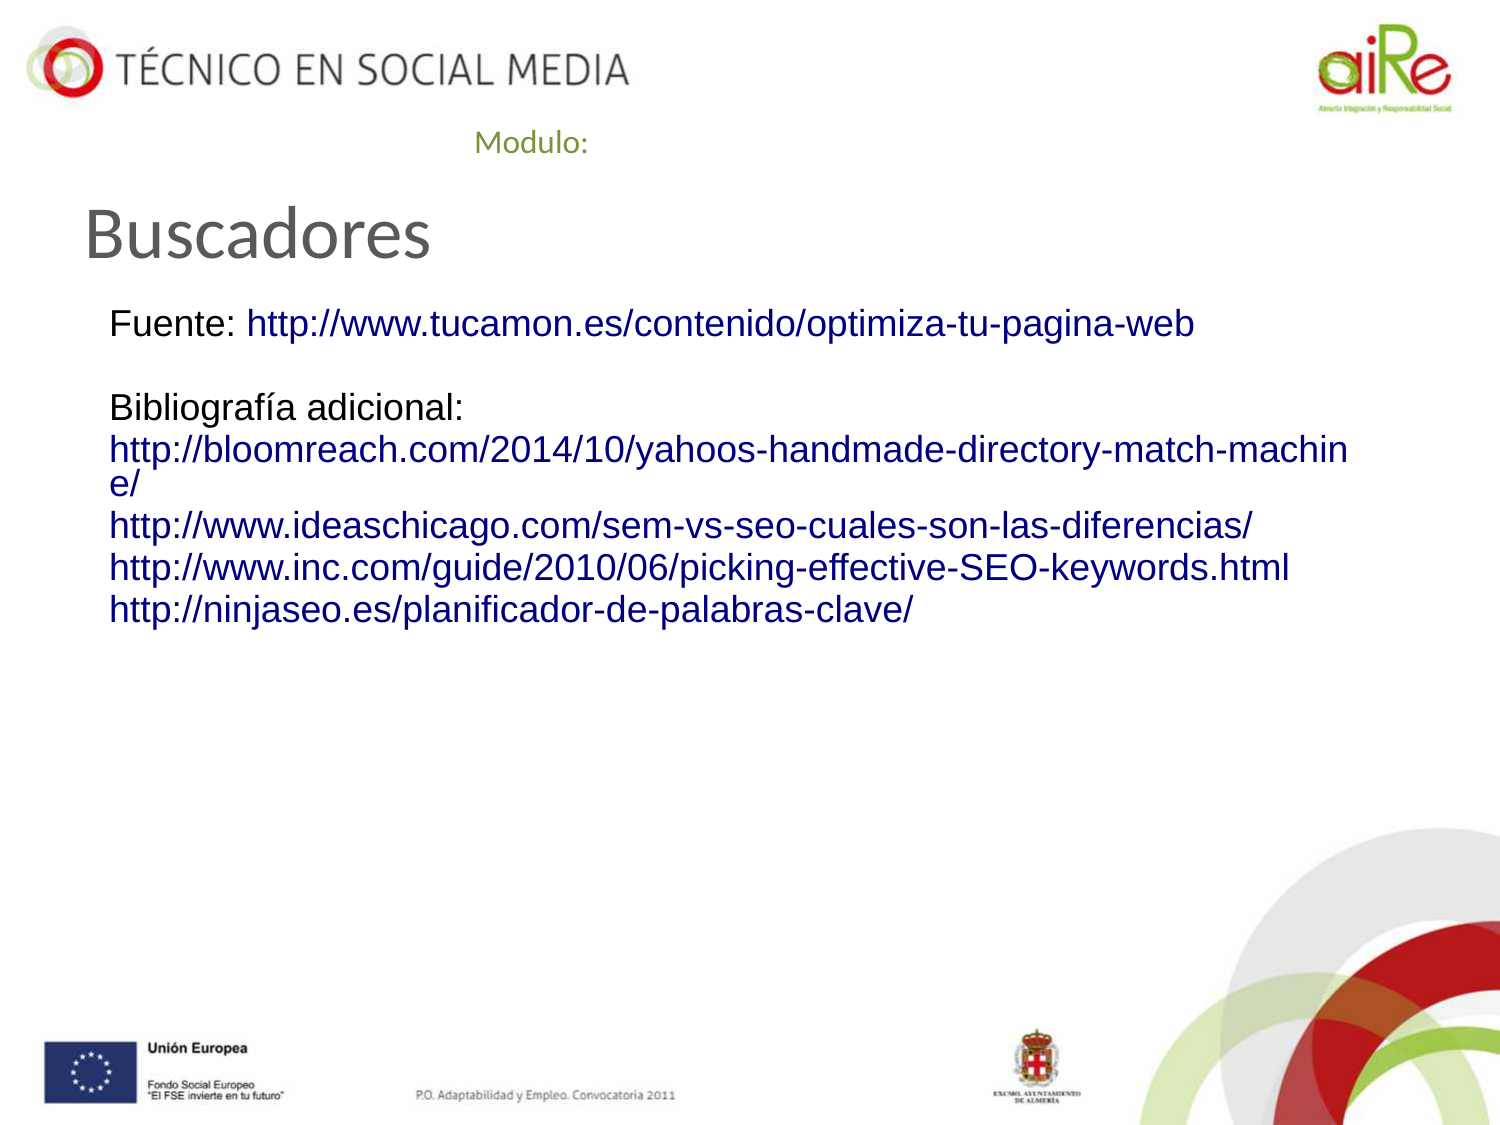

# Modulo:
Buscadores
Fuente: http://www.tucamon.es/contenido/optimiza-tu-pagina-web
Bibliografía adicional:
http://bloomreach.com/2014/10/yahoos-handmade-directory-match-machine/
http://www.ideaschicago.com/sem-vs-seo-cuales-son-las-diferencias/
http://www.inc.com/guide/2010/06/picking-effective-SEO-keywords.html
http://ninjaseo.es/planificador-de-palabras-clave/